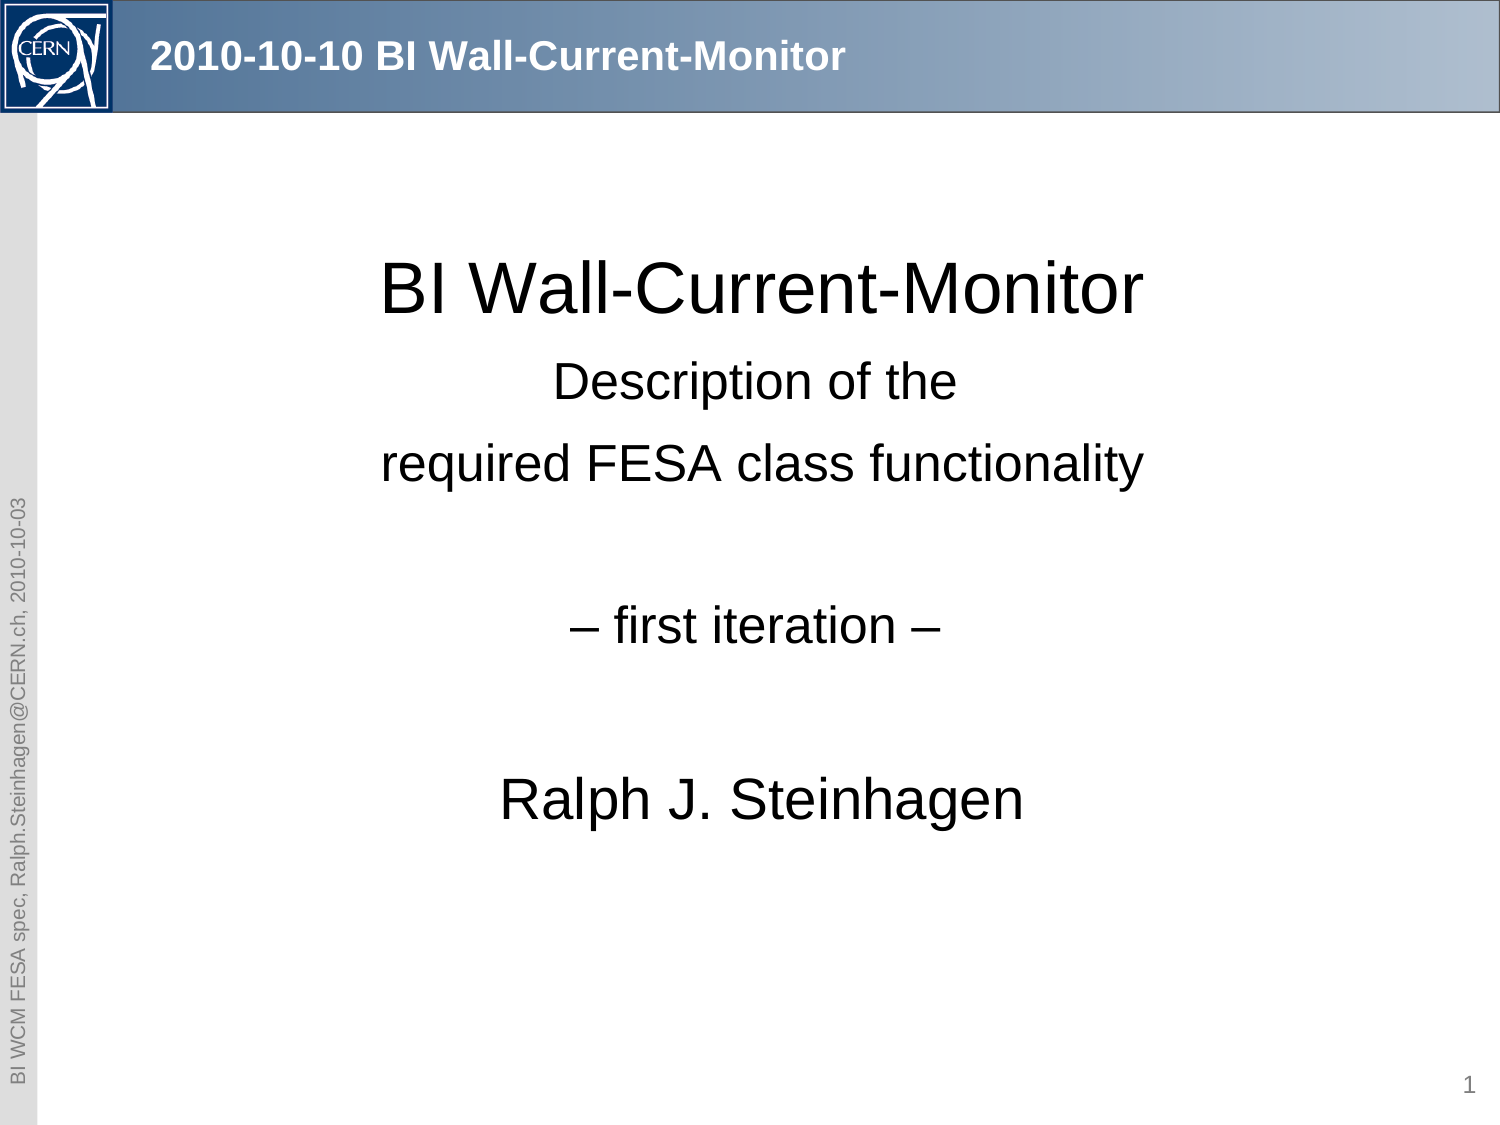

# 2010-10-10 BI Wall-Current-Monitor
BI Wall-Current-Monitor
Description of the
required FESA class functionality
– first iteration –
Ralph J. Steinhagen